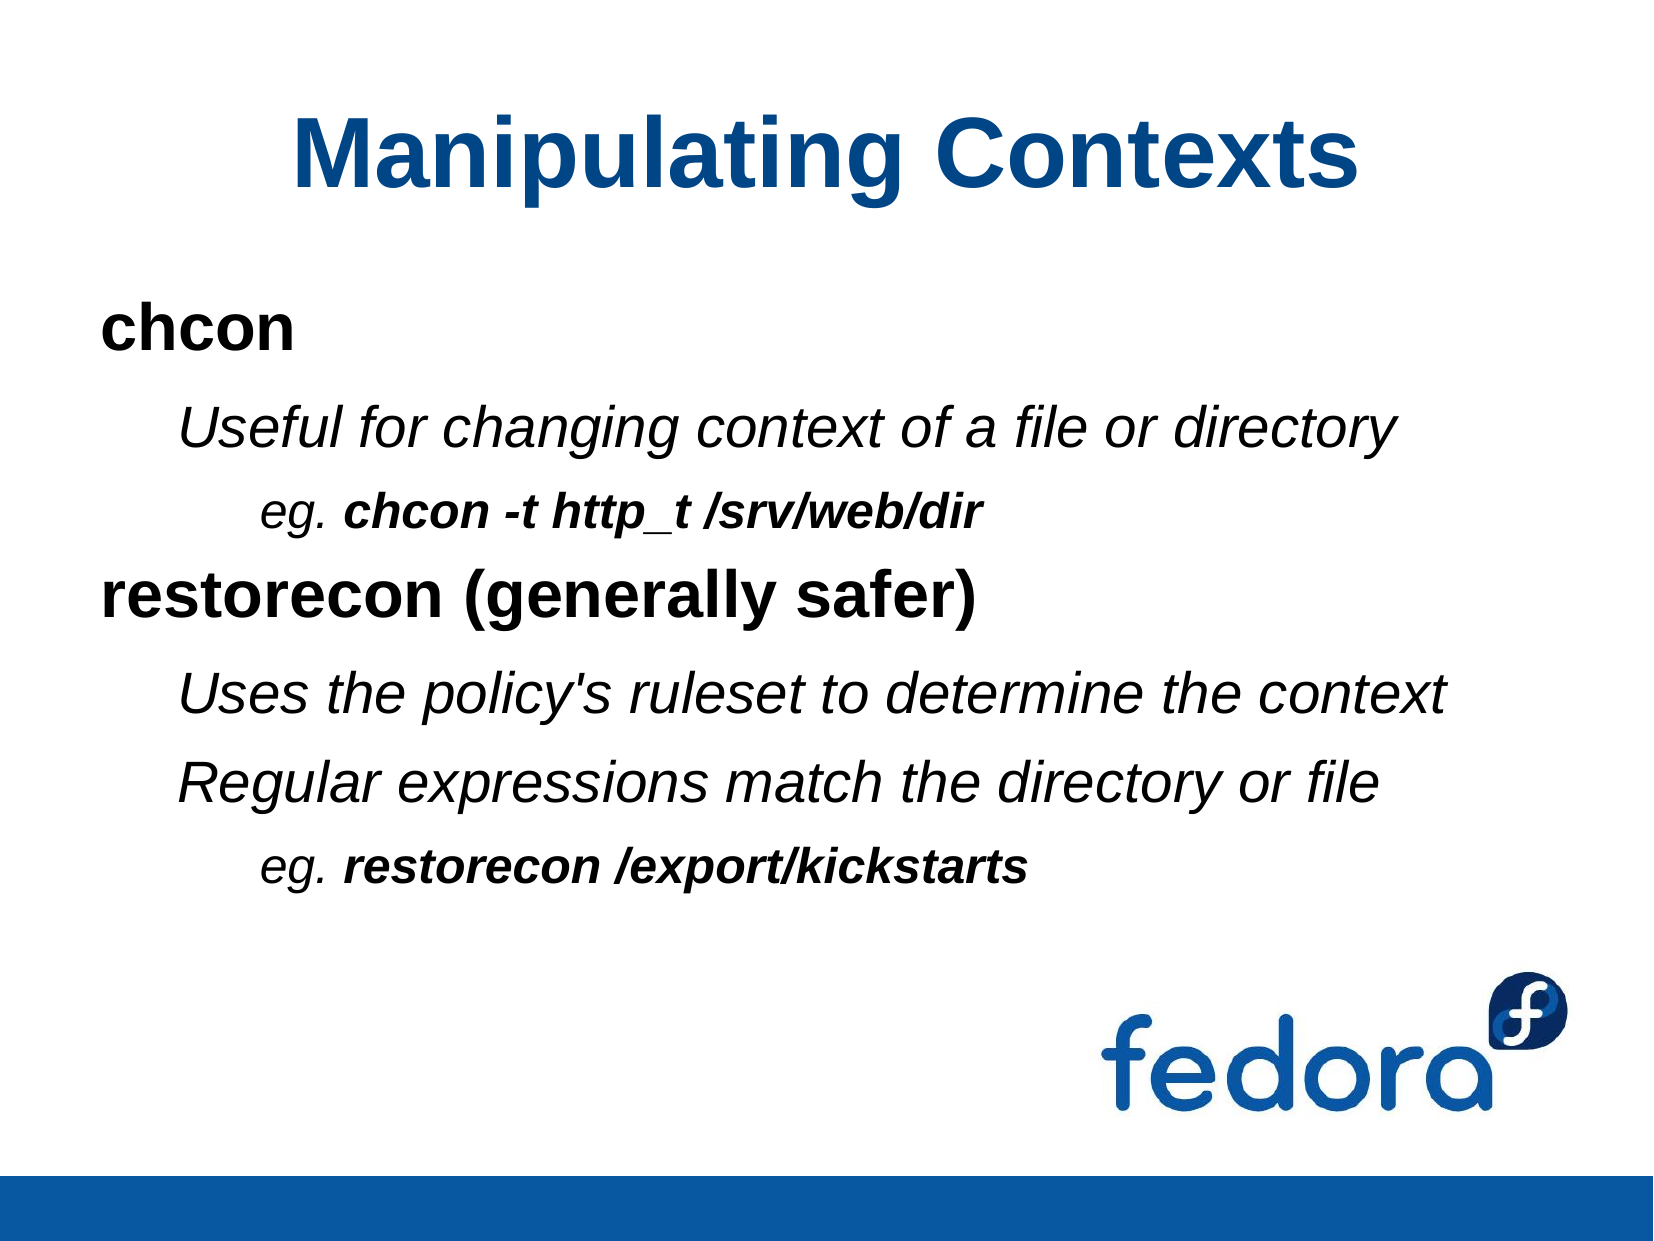

# Manipulating Contexts
chcon
Useful for changing context of a file or directory
eg. chcon -t http_t /srv/web/dir
restorecon (generally safer)
Uses the policy's ruleset to determine the context
Regular expressions match the directory or file
eg. restorecon /export/kickstarts